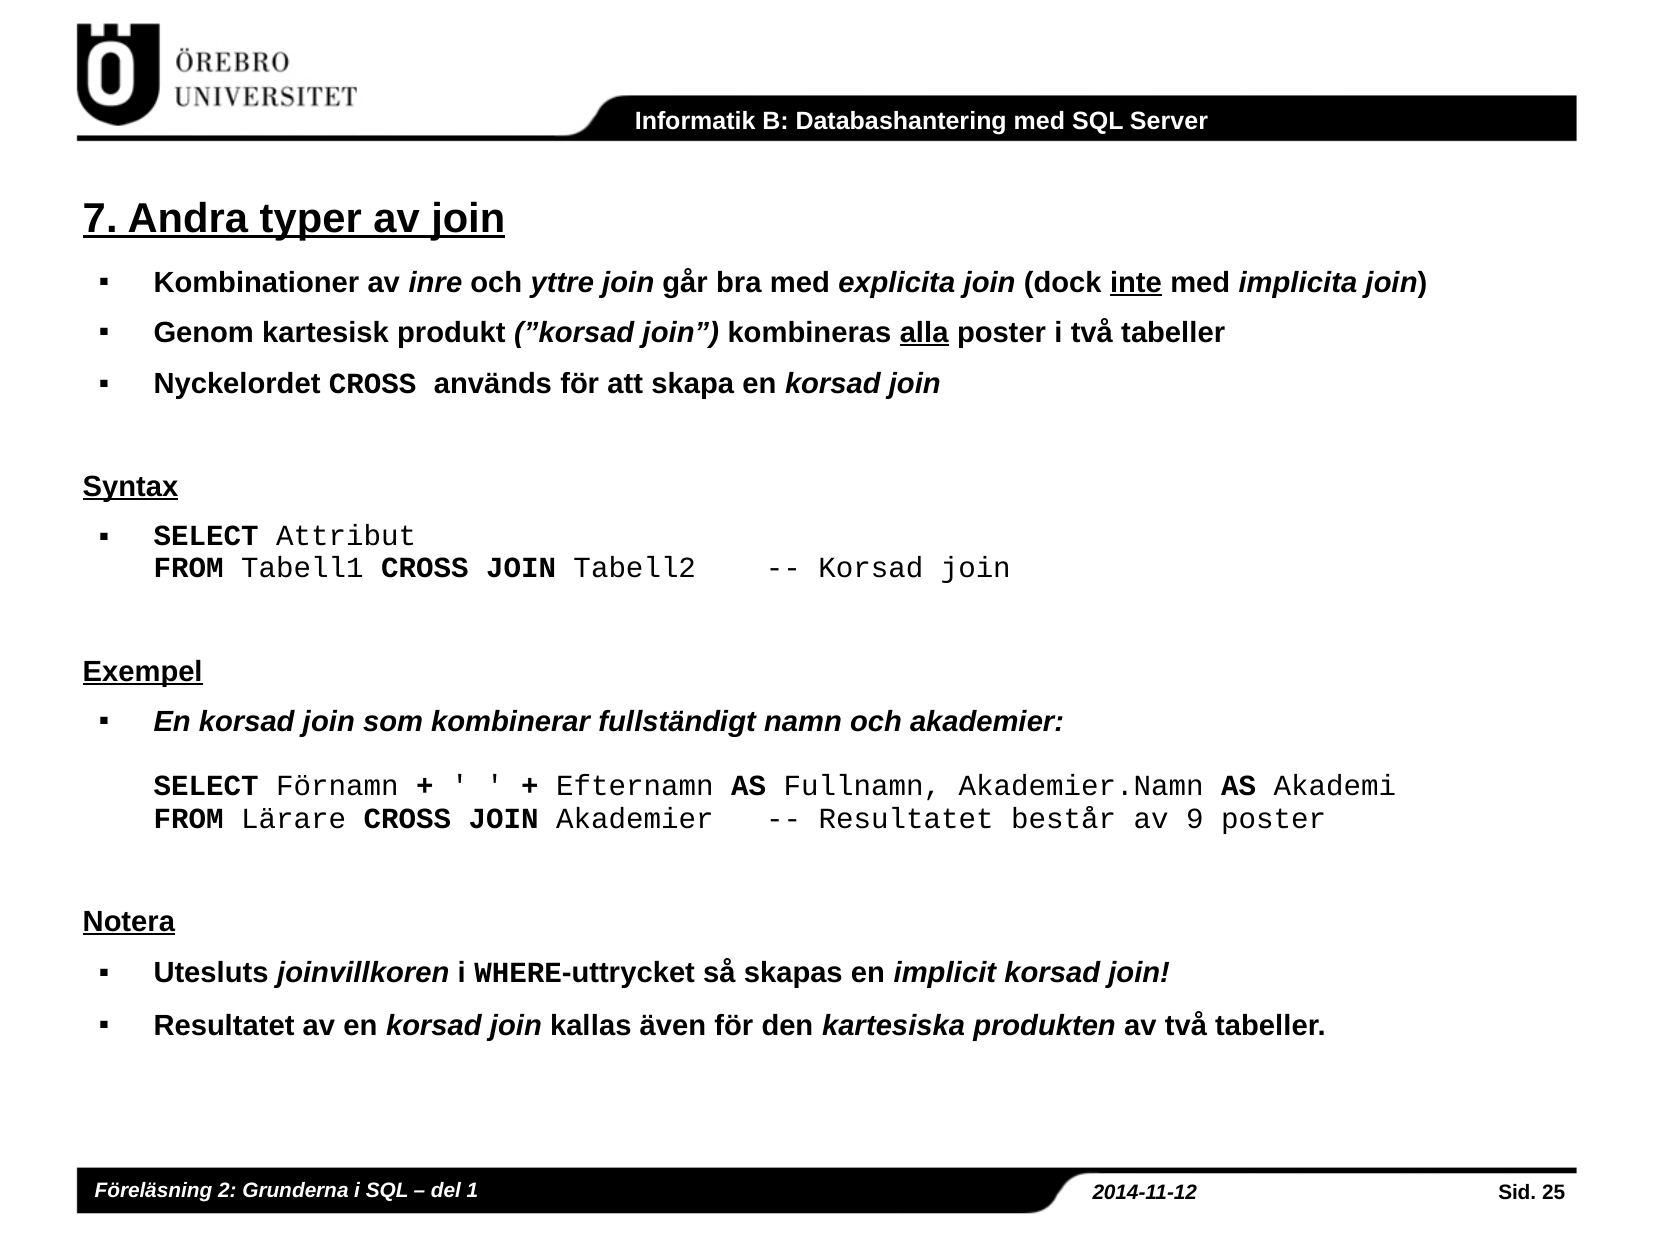

# 7. Andra typer av join
Kombinationer av inre och yttre join går bra med explicita join (dock inte med implicita join)
Genom kartesisk produkt (”korsad join”) kombineras alla poster i två tabeller
Nyckelordet CROSS används för att skapa en korsad join
Syntax
SELECT Attribut
FROM Tabell1 CROSS JOIN Tabell2 -- Korsad join
Exempel
En korsad join som kombinerar fullständigt namn och akademier:
SELECT Förnamn + ' ' + Efternamn AS Fullnamn, Akademier.Namn AS Akademi
FROM Lärare CROSS JOIN Akademier -- Resultatet består av 9 poster
Notera
Utesluts joinvillkoren i WHERE-uttrycket så skapas en implicit korsad join!
Resultatet av en korsad join kallas även för den kartesiska produkten av två tabeller.
Föreläsning 2: Grunderna i SQL – del 1
2014-11-12
25